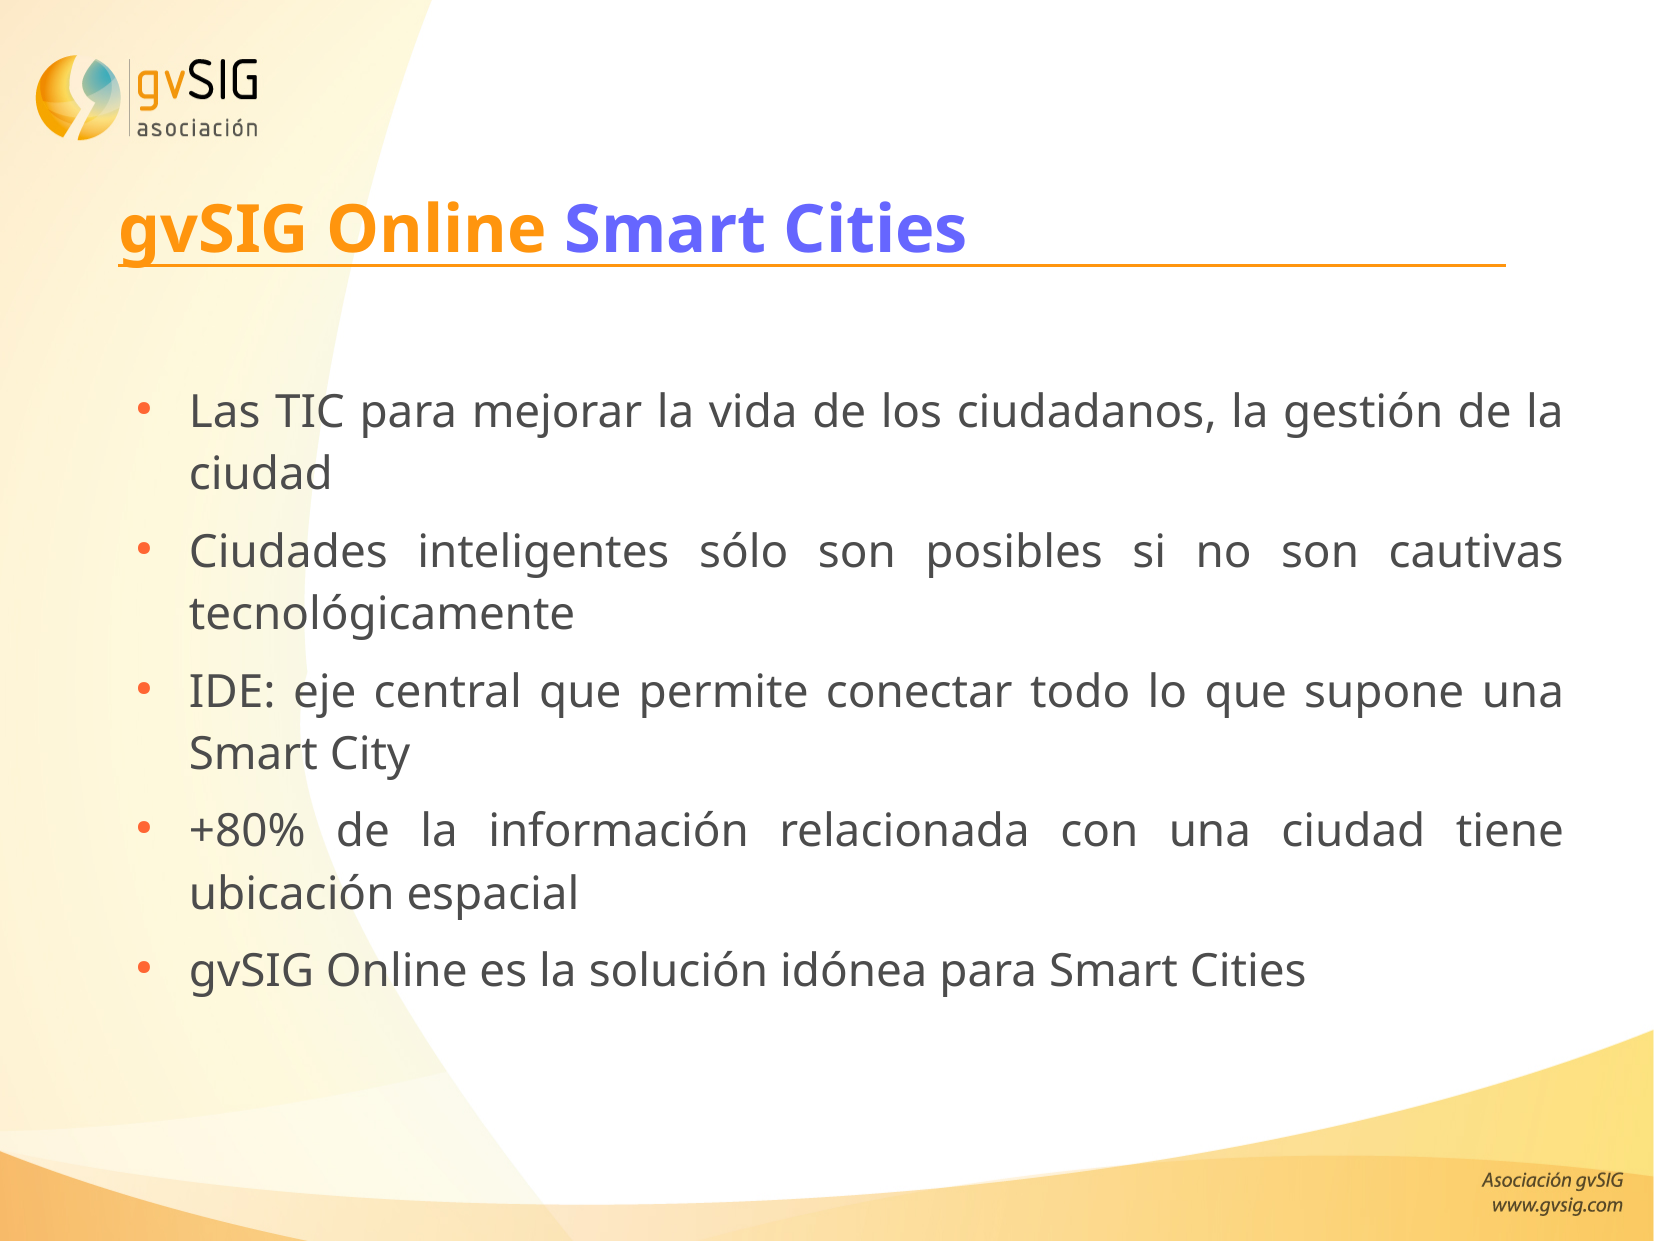

# gvSIG Online Smart Cities
Las TIC para mejorar la vida de los ciudadanos, la gestión de la ciudad
Ciudades inteligentes sólo son posibles si no son cautivas tecnológicamente
IDE: eje central que permite conectar todo lo que supone una Smart City
+80% de la información relacionada con una ciudad tiene ubicación espacial
gvSIG Online es la solución idónea para Smart Cities